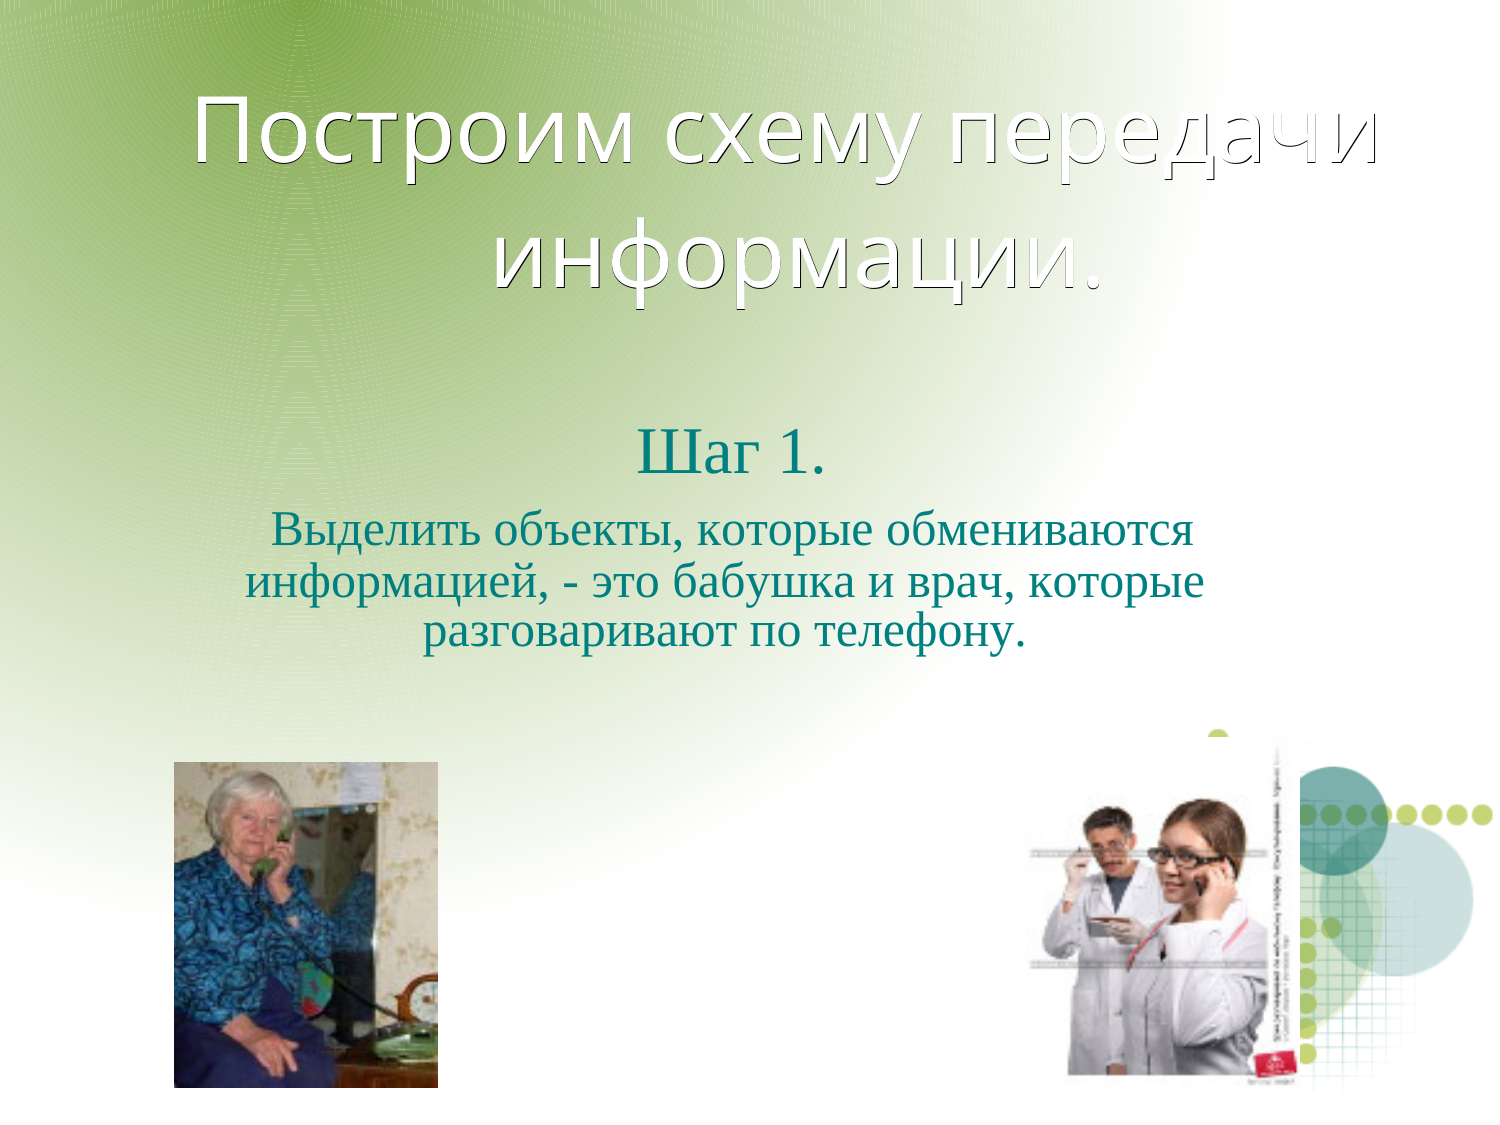

# Построим схему передачи информации.
 Шаг 1.
 Выделить объекты, которые обмениваются информацией, - это бабушка и врач, которые разговаривают по телефону.